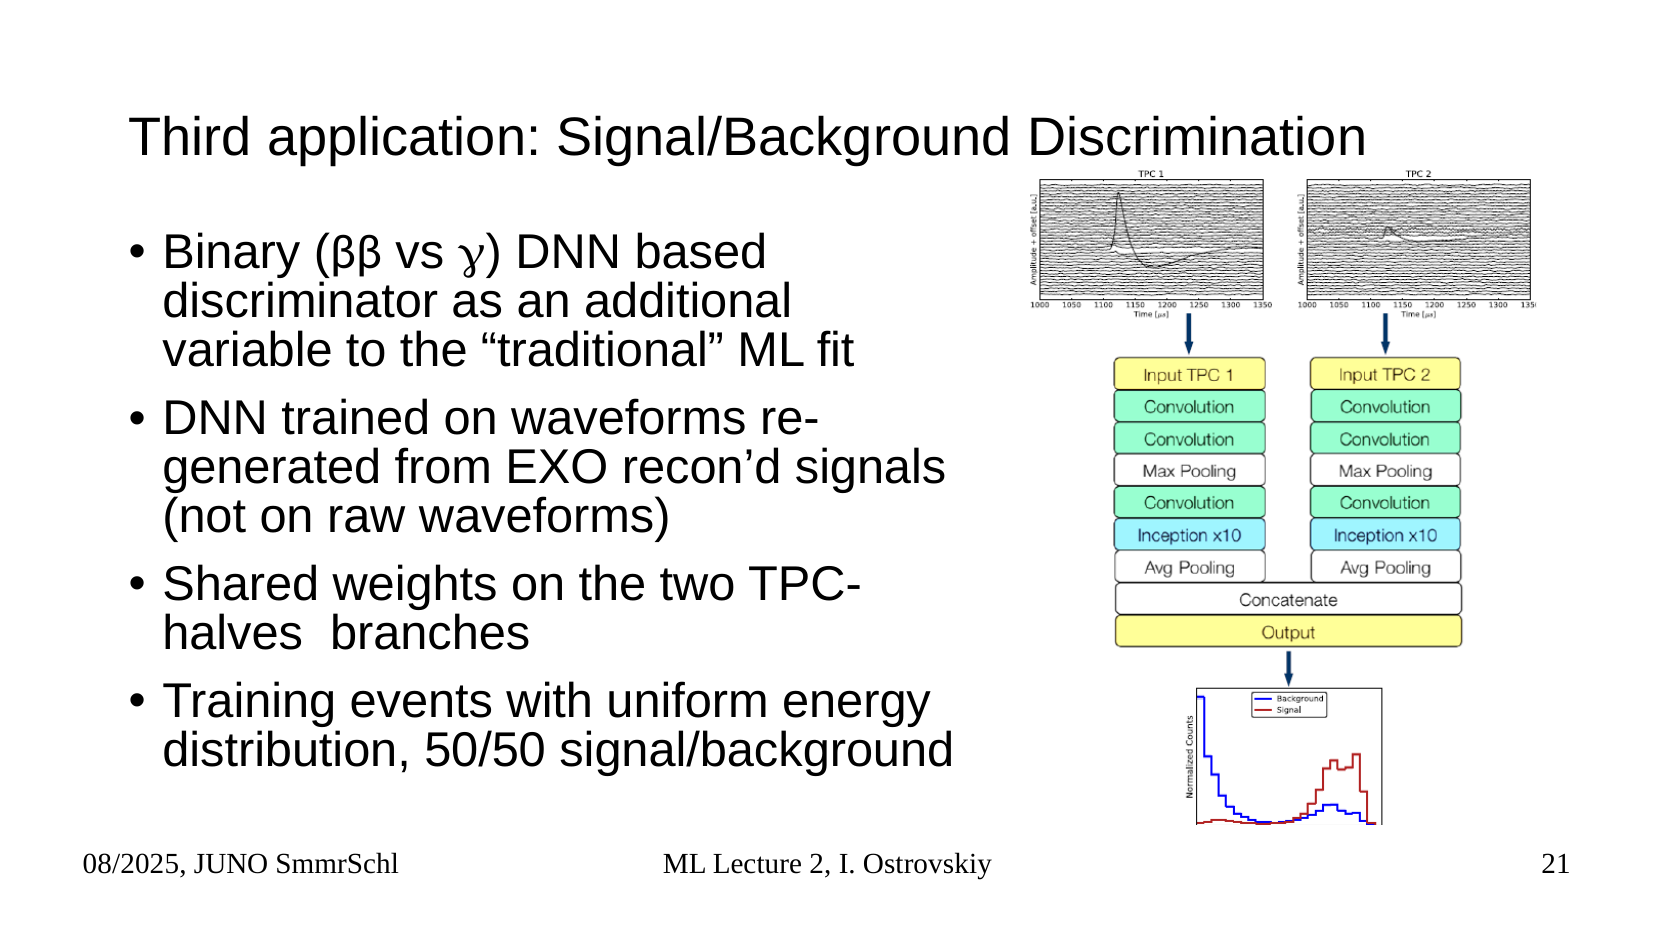

# Third application: Signal/Background Discrimination
Binary (ββ vs ) DNN based discriminator as an additional variable to the “traditional” ML fit
DNN trained on waveforms re-generated from EXO recon’d signals (not on raw waveforms)
Shared weights on the two TPC-halves branches
Training events with uniform energy distribution, 50/50 signal/background
08/2025, JUNO SmmrSchl
ML Lecture 2, I. Ostrovskiy
21